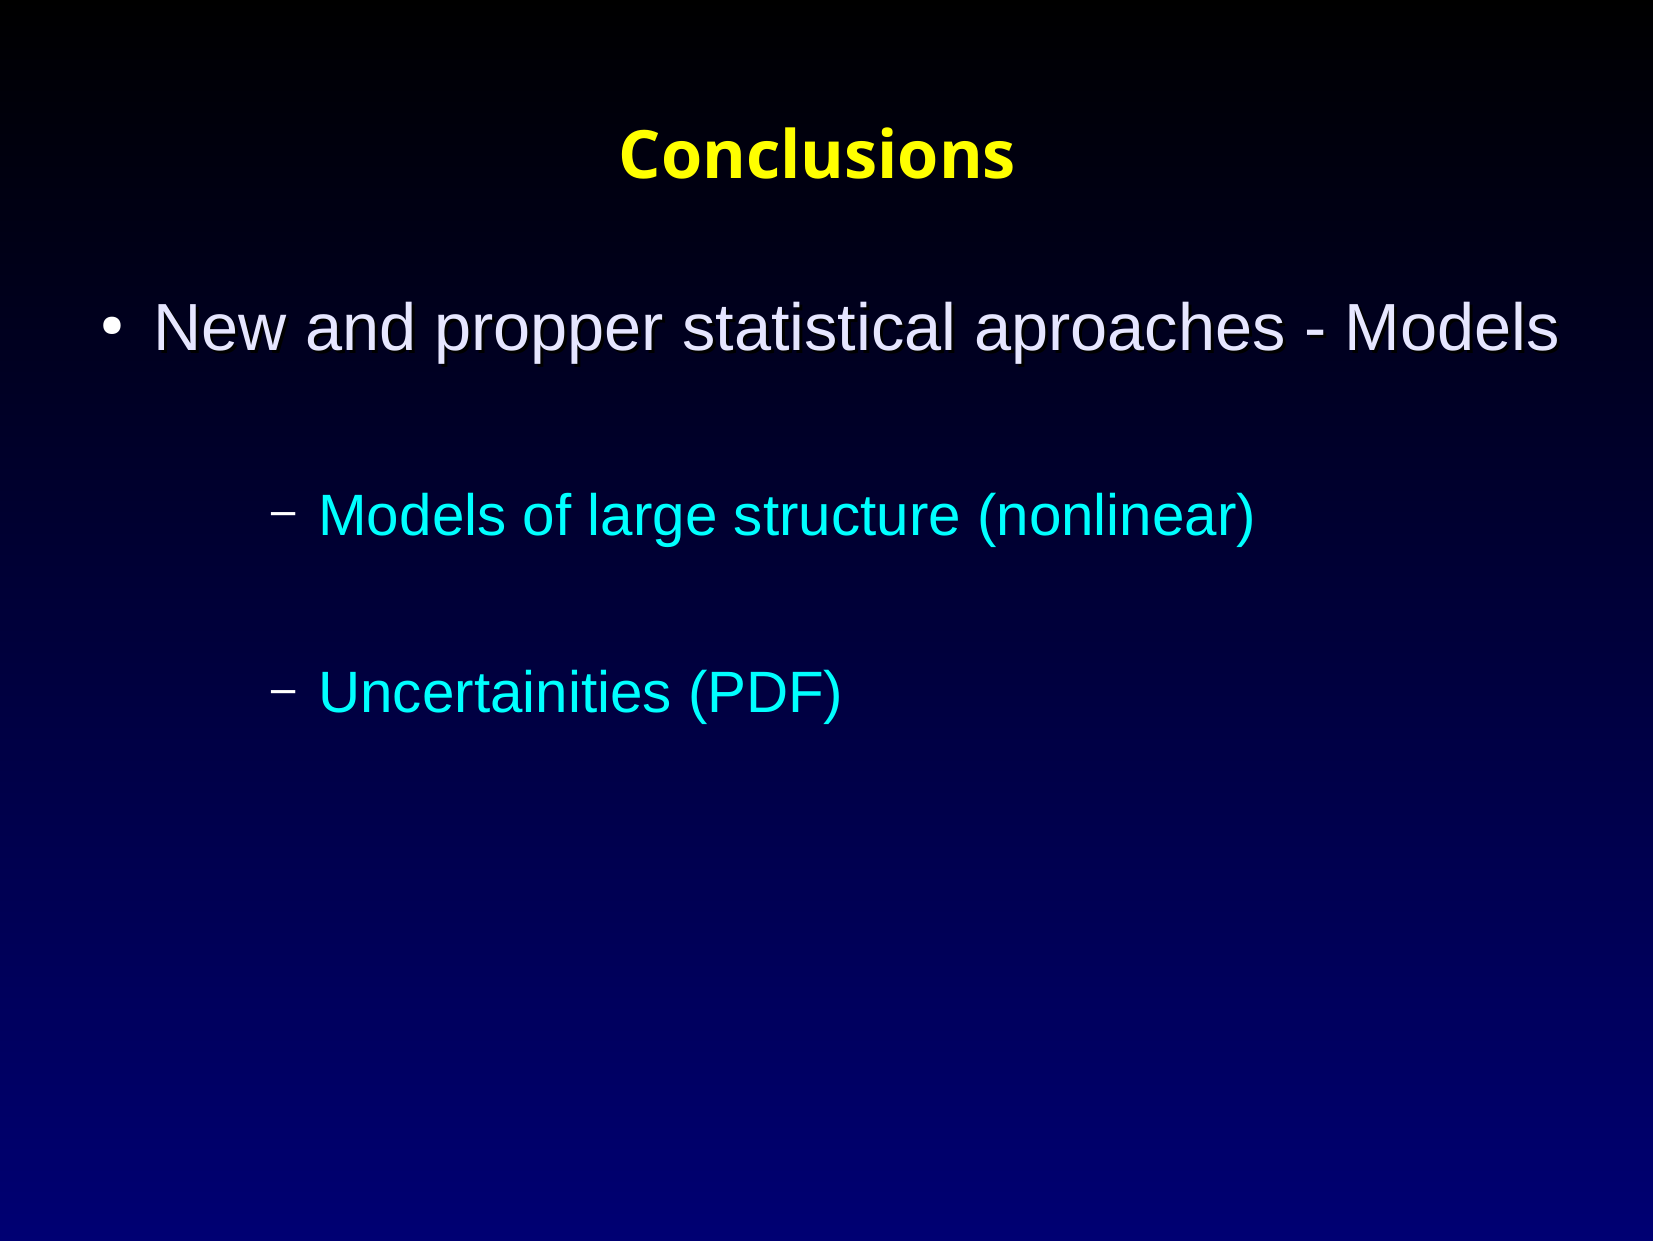

# Conclusions
New and propper statistical aproaches - Models
Models of large structure (nonlinear)
Uncertainities (PDF)